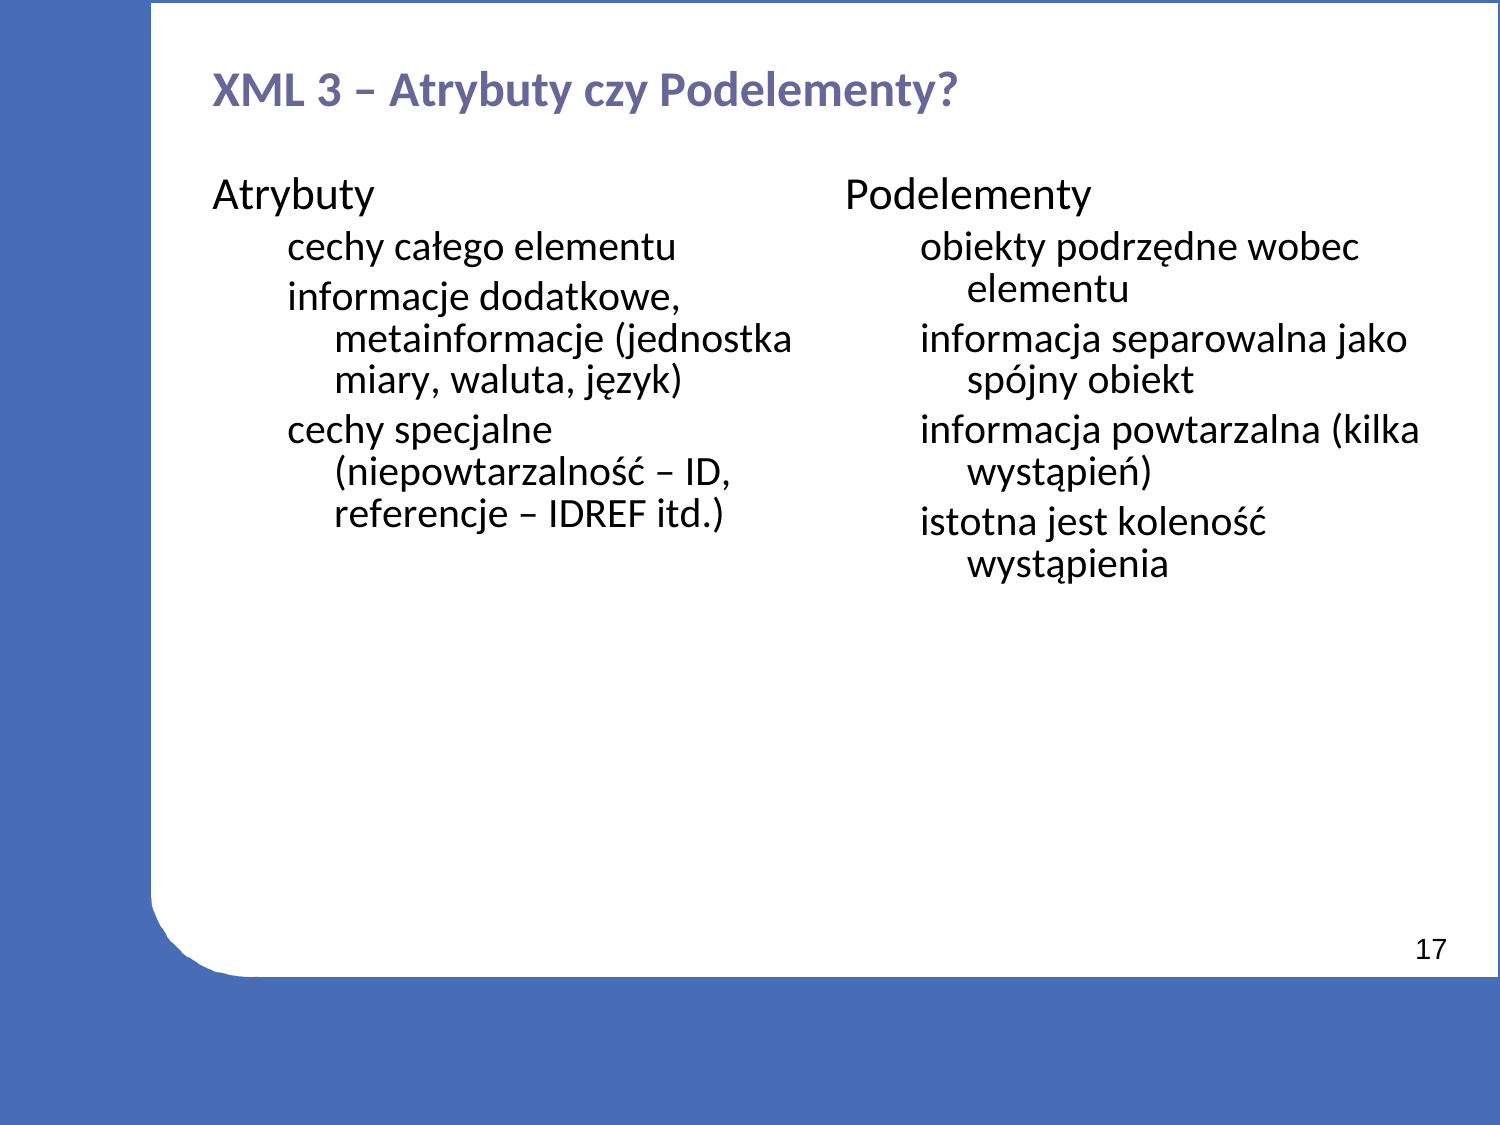

# XML 3 – Atrybuty czy Podelementy?
Atrybuty
cechy całego elementu
informacje dodatkowe, metainformacje (jednostka miary, waluta, język)
cechy specjalne (niepowtarzalność – ID, referencje – IDREF itd.)
Podelementy
obiekty podrzędne wobec elementu
informacja separowalna jako spójny obiekt
informacja powtarzalna (kilka wystąpień)
istotna jest koleność wystąpienia
17